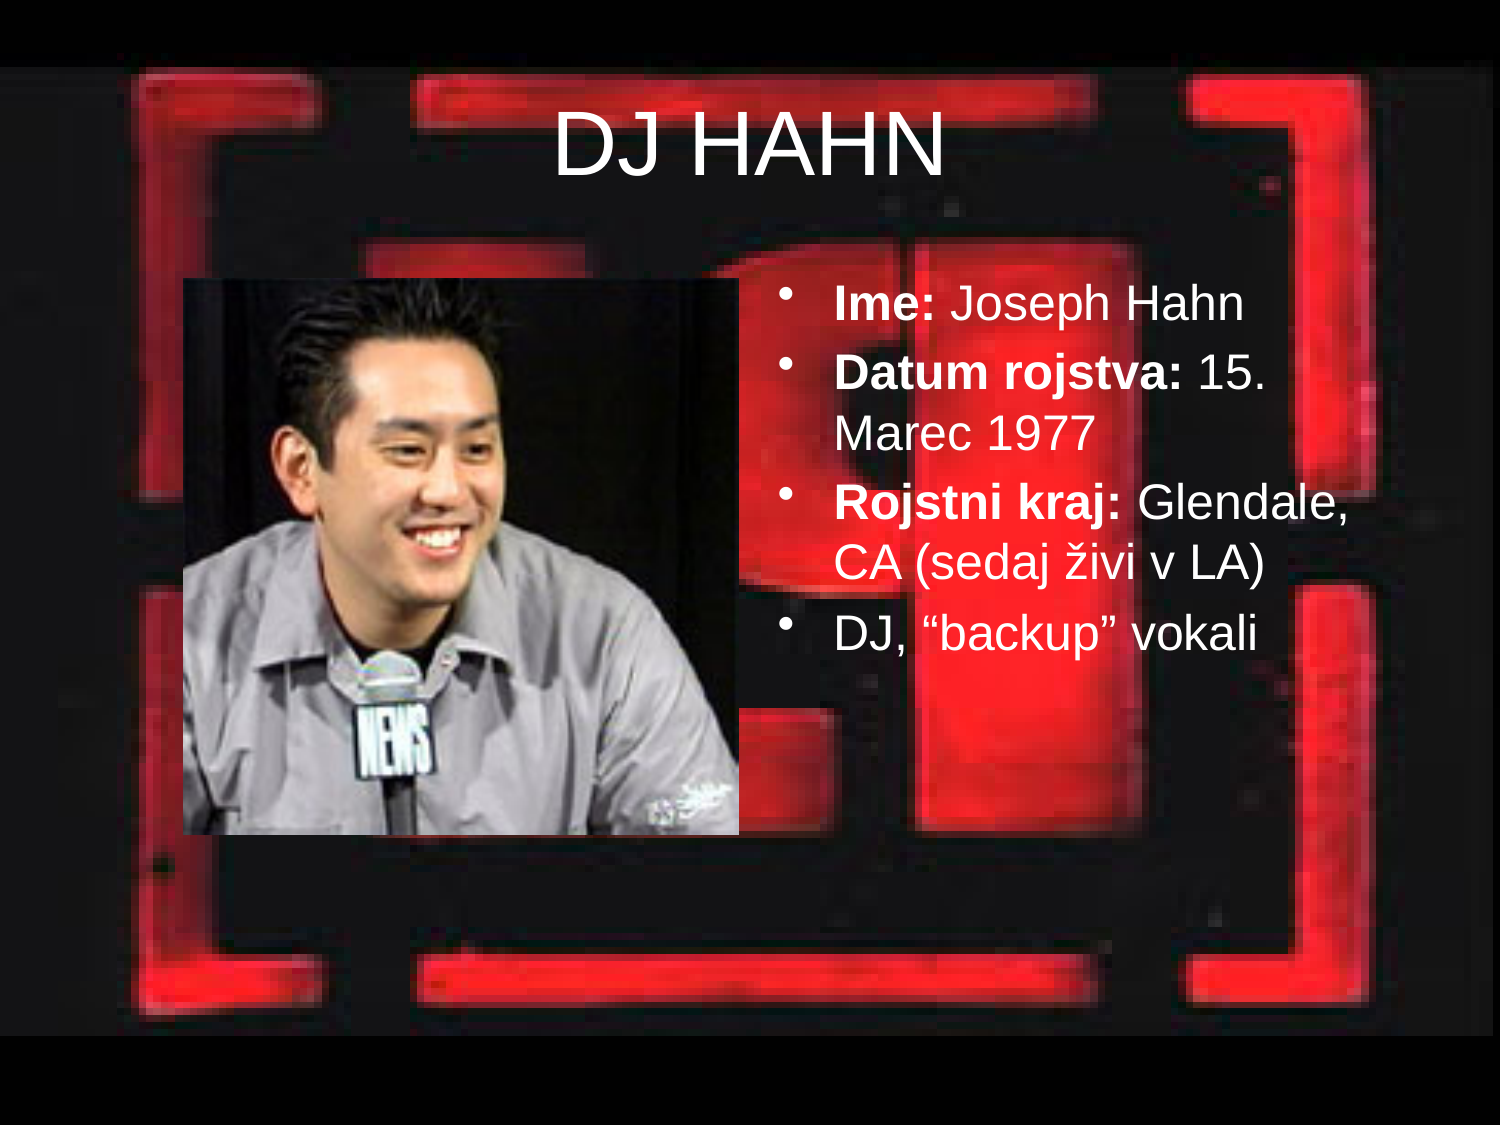

# DJ HAHN
Ime: Joseph Hahn
Datum rojstva: 15. Marec 1977
Rojstni kraj: Glendale, CA (sedaj živi v LA)
DJ, “backup” vokali